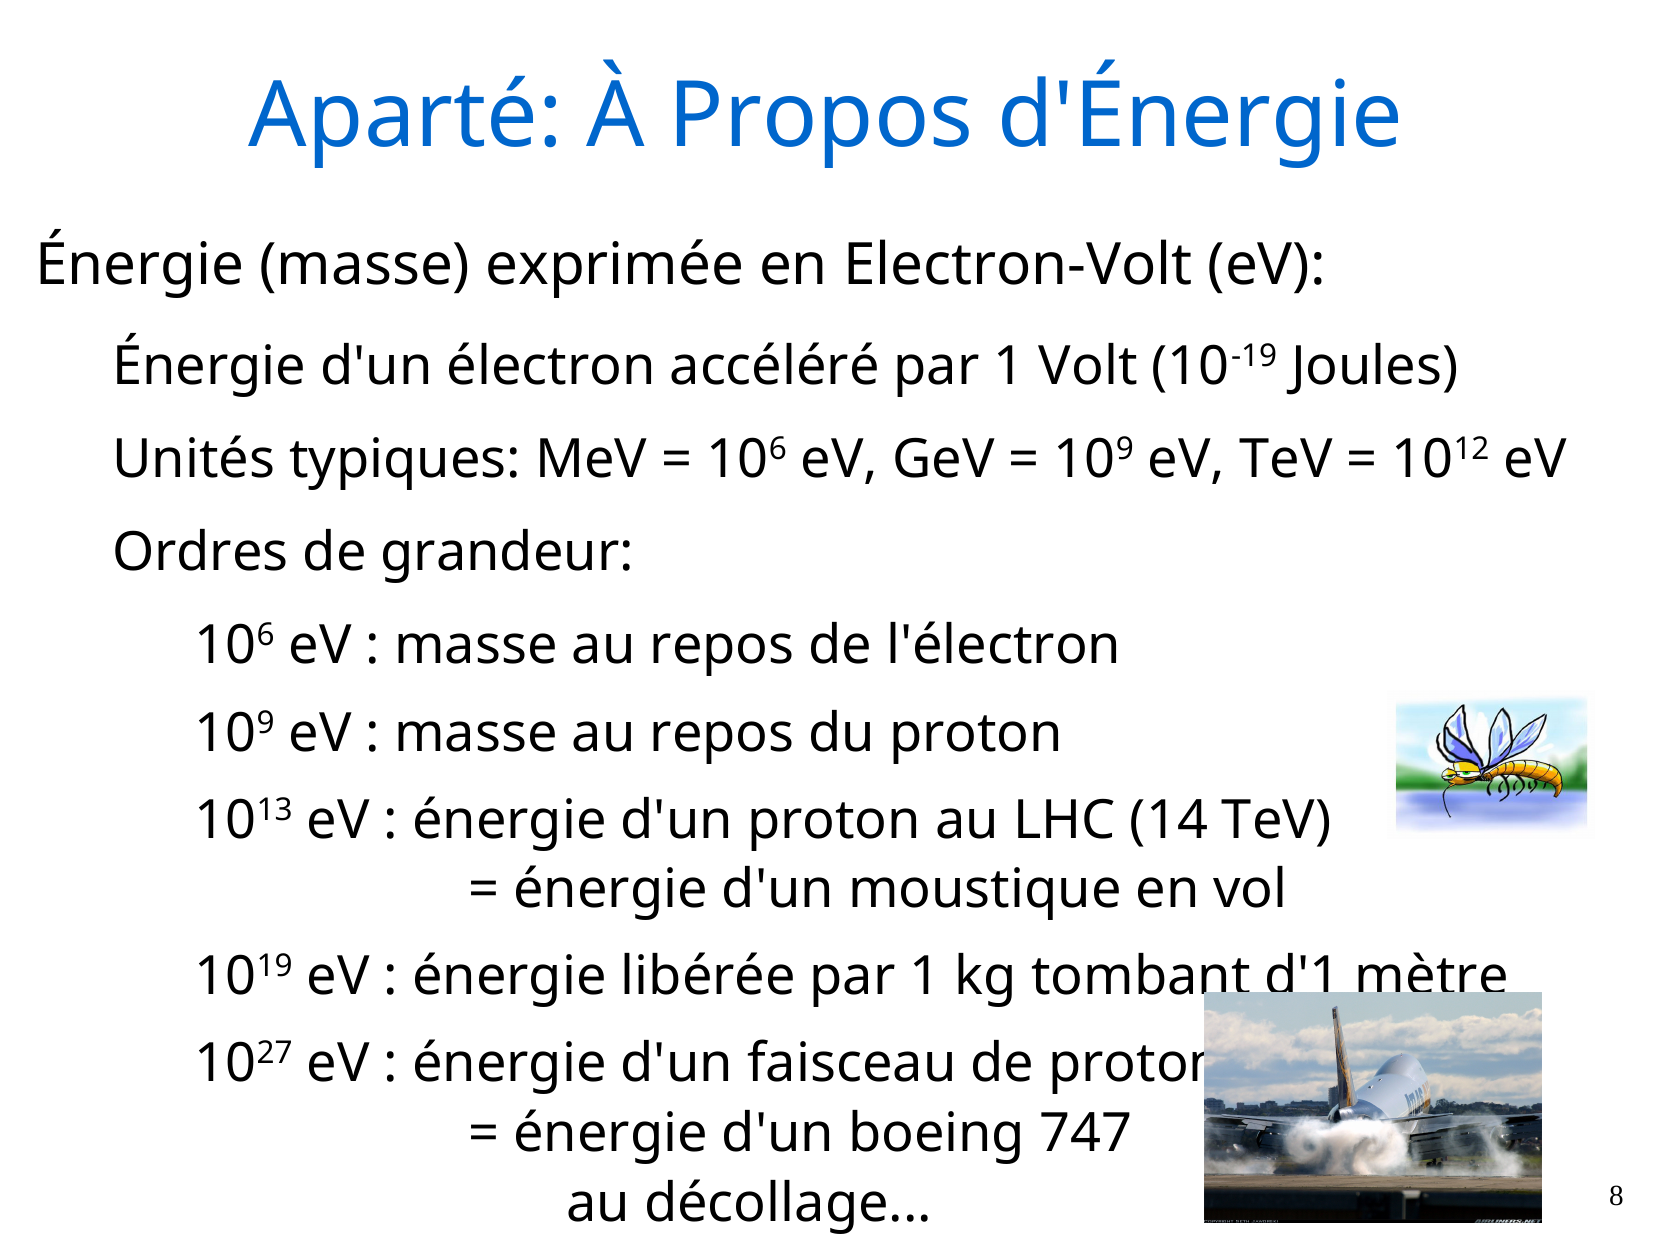

# Aparté: À Propos d'Énergie
Énergie (masse) exprimée en Electron-Volt (eV):
Énergie d'un électron accéléré par 1 Volt (10-19 Joules)‏
Unités typiques: MeV = 106 eV, GeV = 109 eV, TeV = 1012 eV
Ordres de grandeur:
106 eV : masse au repos de l'électron
109 eV : masse au repos du proton
1013 eV : énergie d'un proton au LHC (14 TeV) = énergie d'un moustique en vol
1019 eV : énergie libérée par 1 kg tombant d'1 mètre
1027 eV : énergie d'un faisceau de protons au LHC ! = énergie d'un boeing 747 au décollage...
8